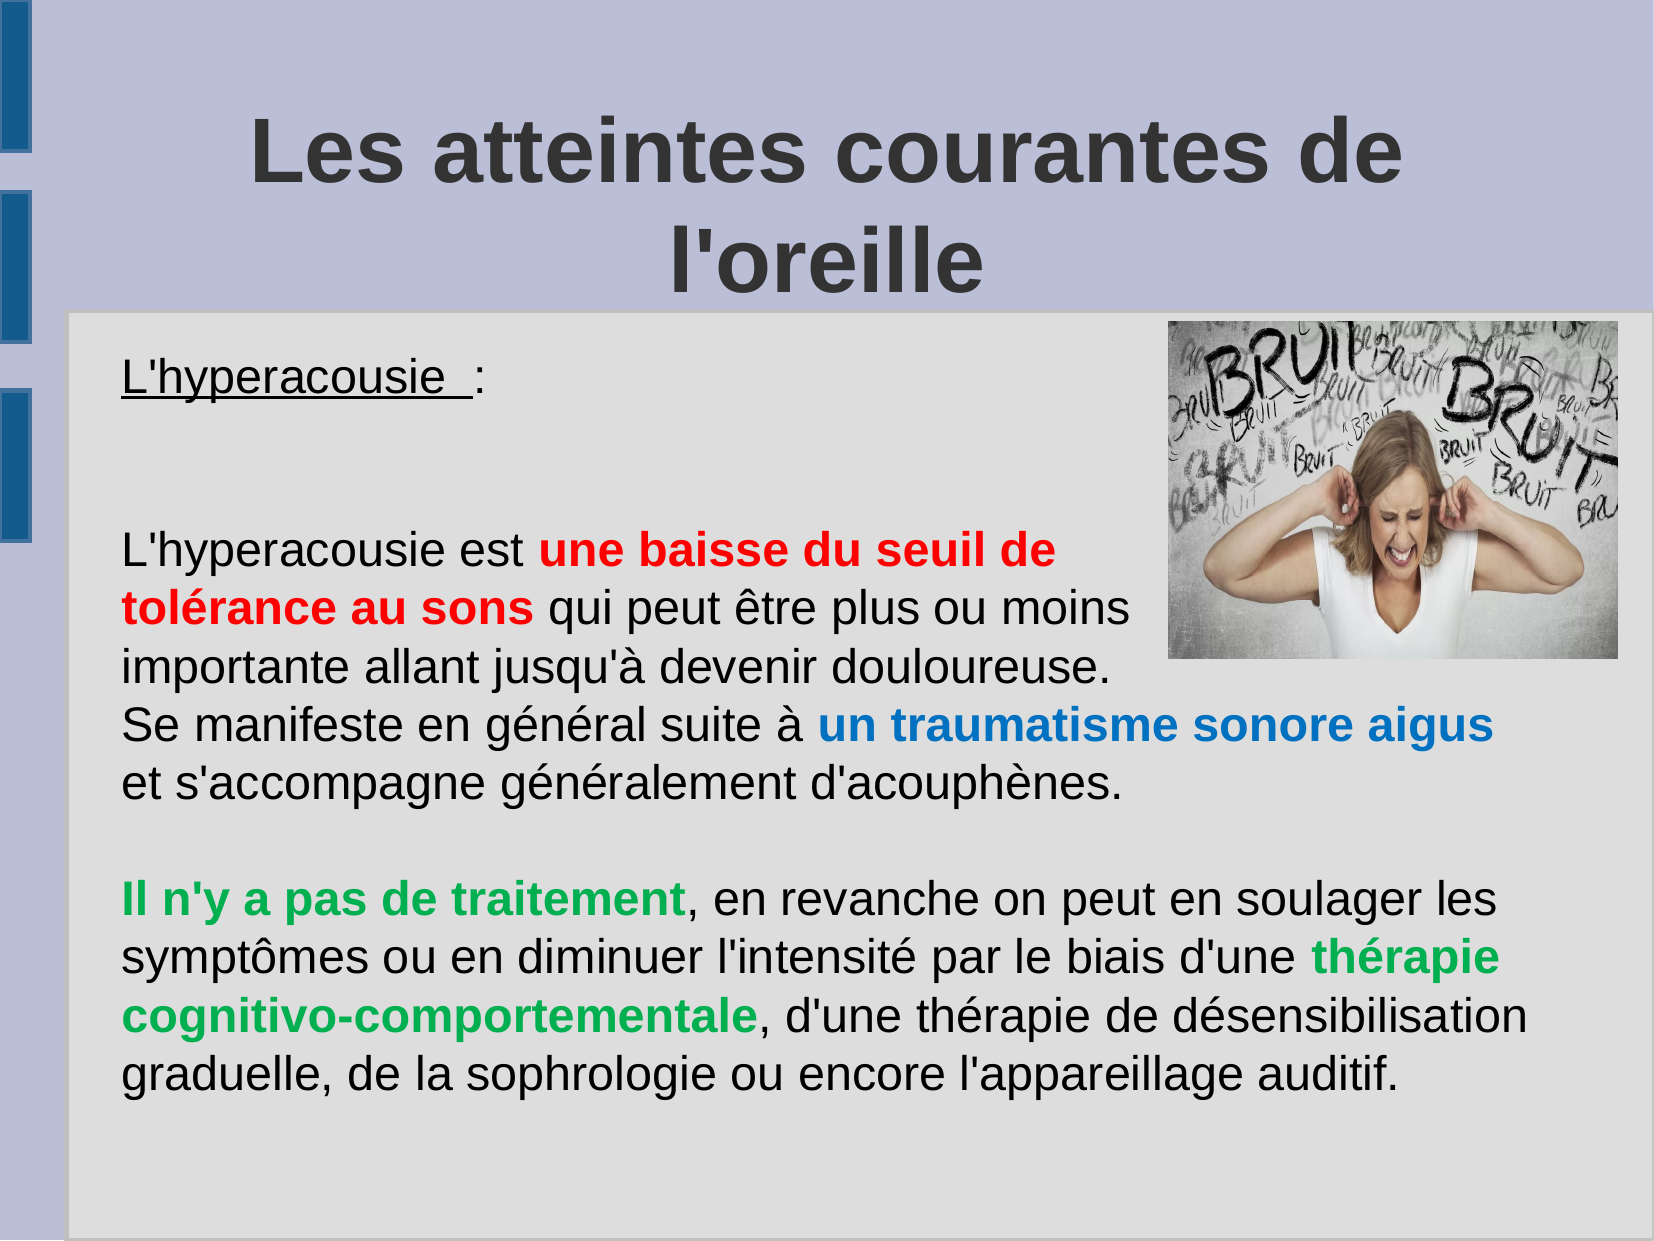

# Les atteintes courantes de l'oreille
L'hyperacousie  :
L'hyperacousie est une baisse du seuil de
tolérance au sons qui peut être plus ou moins
importante allant jusqu'à devenir douloureuse.
Se manifeste en général suite à un traumatisme sonore aigus et s'accompagne généralement d'acouphènes.
Il n'y a pas de traitement, en revanche on peut en soulager les symptômes ou en diminuer l'intensité par le biais d'une thérapie cognitivo-comportementale, d'une thérapie de désensibilisation graduelle, de la sophrologie ou encore l'appareillage auditif.